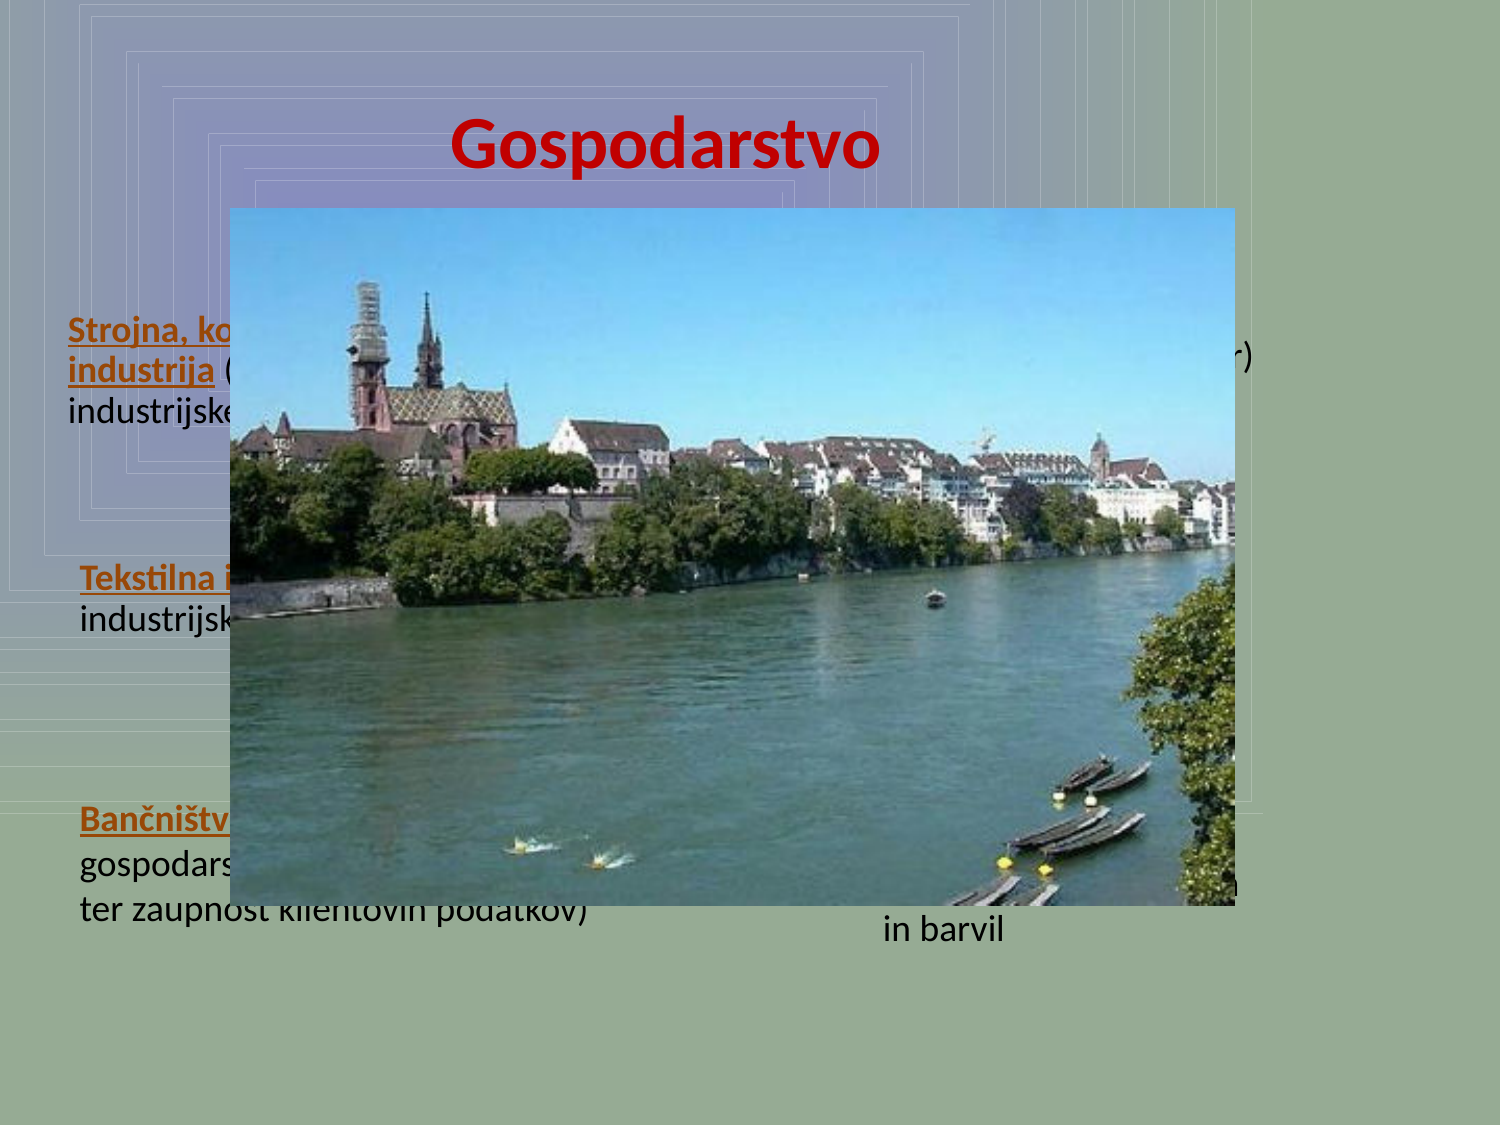

# Gospodarstvo
Urarstvo (Švica je tradicionalno vodilna na svetu v proizvodnji ur)
Strojna, kovinska in elektrotehnična industrija (Najpomembnejše industrijske panoge)
Kemična industrija je nastala v 19. st. zaradi potreb domače tekstilne industrije po barvilih: danes velja za svetovno velesilo v proizvodnji zdravil, kozmetike, barv in lakov ter umetnih arom in barvil
Tekstilna industrija je najstarejša industrijska panoga
Bančništvo (razvito zaradi politične in gospodarske stabilnosti, visoke premije ter zaupnost klientovih podatkov)